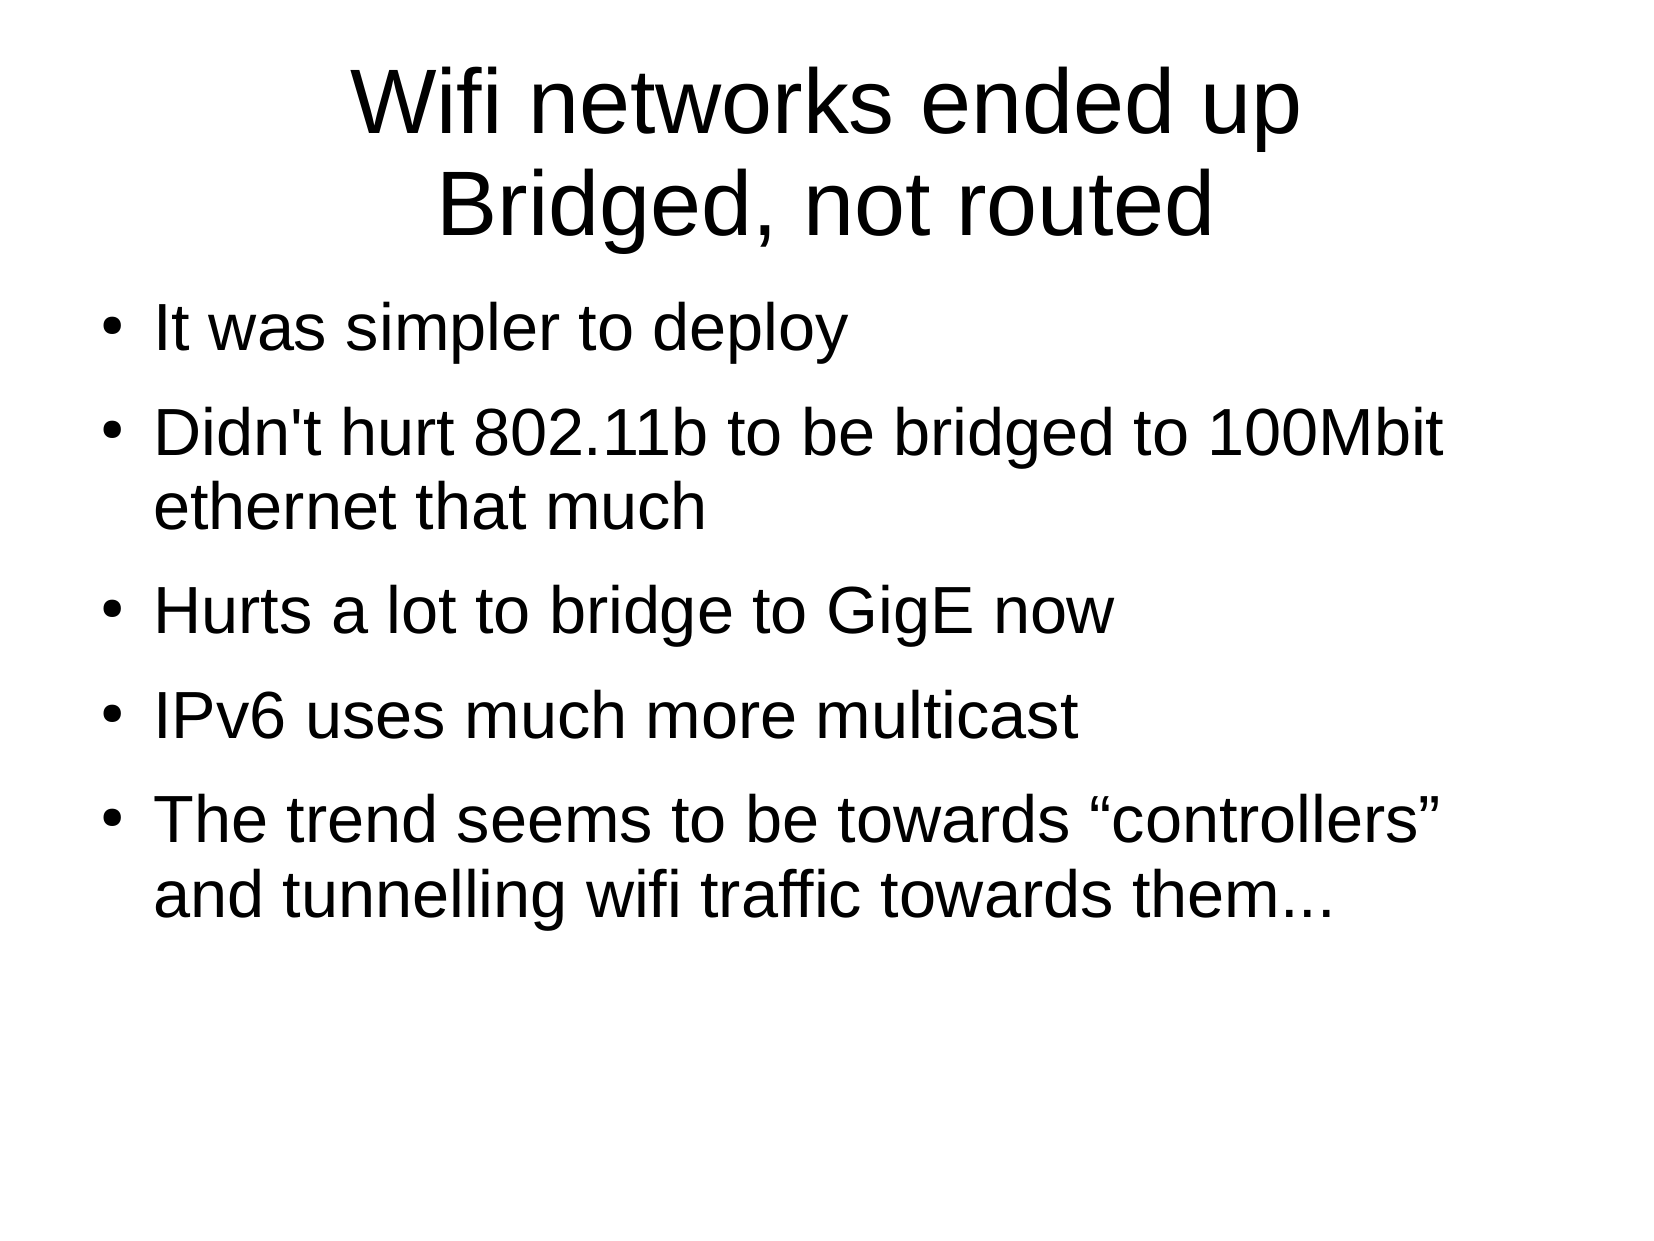

# Wifi networks ended up Bridged, not routed
It was simpler to deploy
Didn't hurt 802.11b to be bridged to 100Mbit ethernet that much
Hurts a lot to bridge to GigE now
IPv6 uses much more multicast
The trend seems to be towards “controllers” and tunnelling wifi traffic towards them...